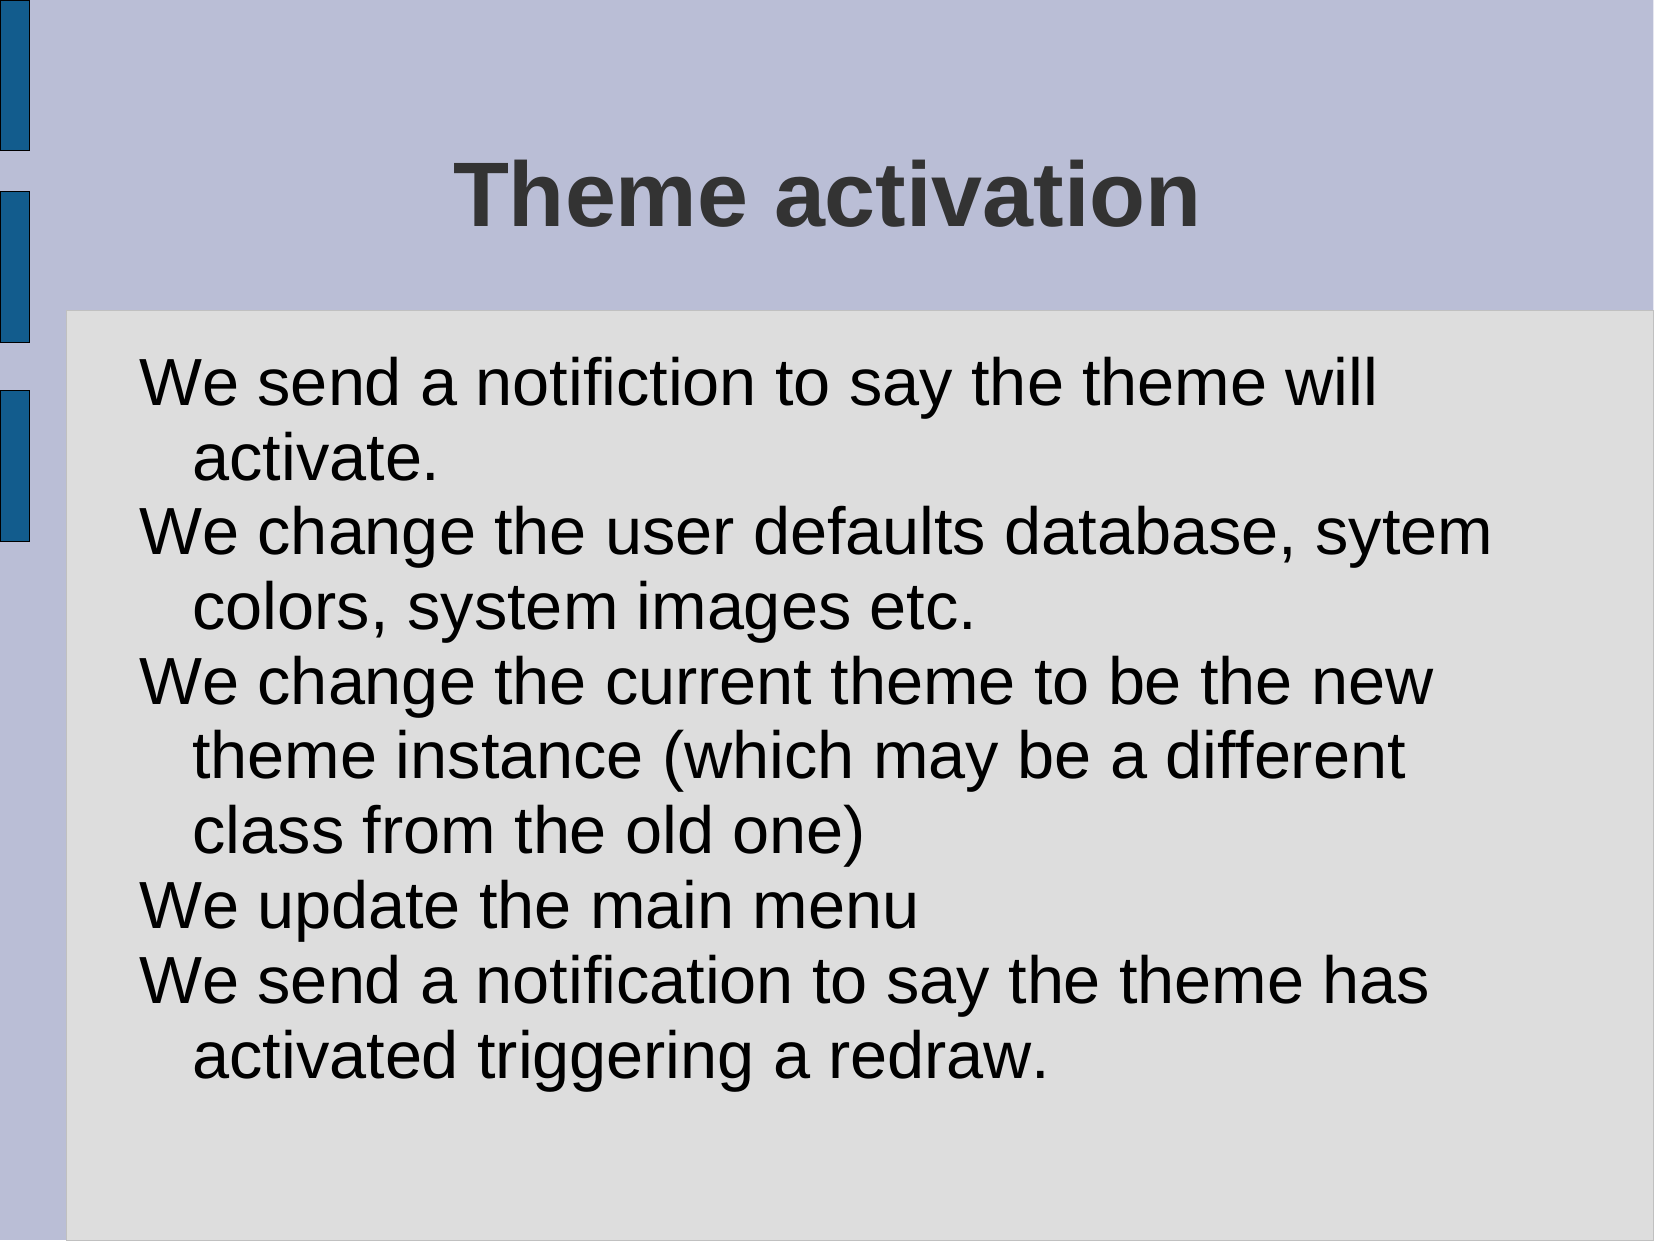

# Theme activation
We send a notifiction to say the theme will activate.
We change the user defaults database, sytem colors, system images etc.
We change the current theme to be the new theme instance (which may be a different class from the old one)
We update the main menu
We send a notification to say the theme has activated triggering a redraw.